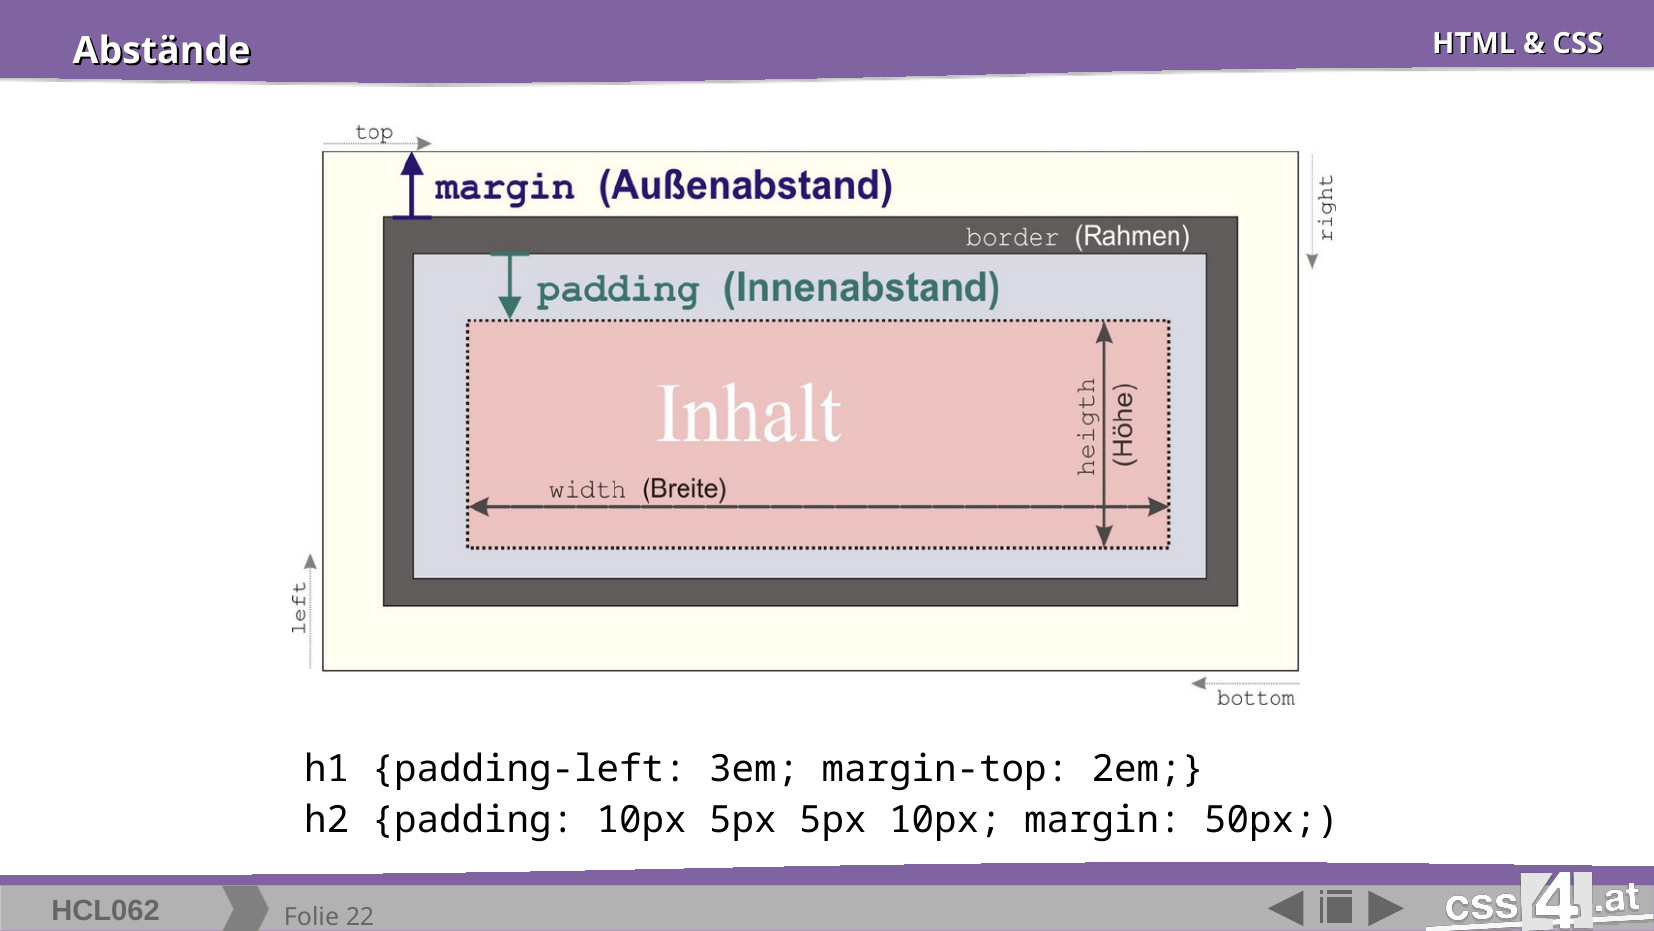

HTML & CSS
Abstände
h1 {padding-left: 3em; margin-top: 2em;}
h2 {padding: 10px 5px 5px 10px; margin: 50px;)
HCL062
Folie